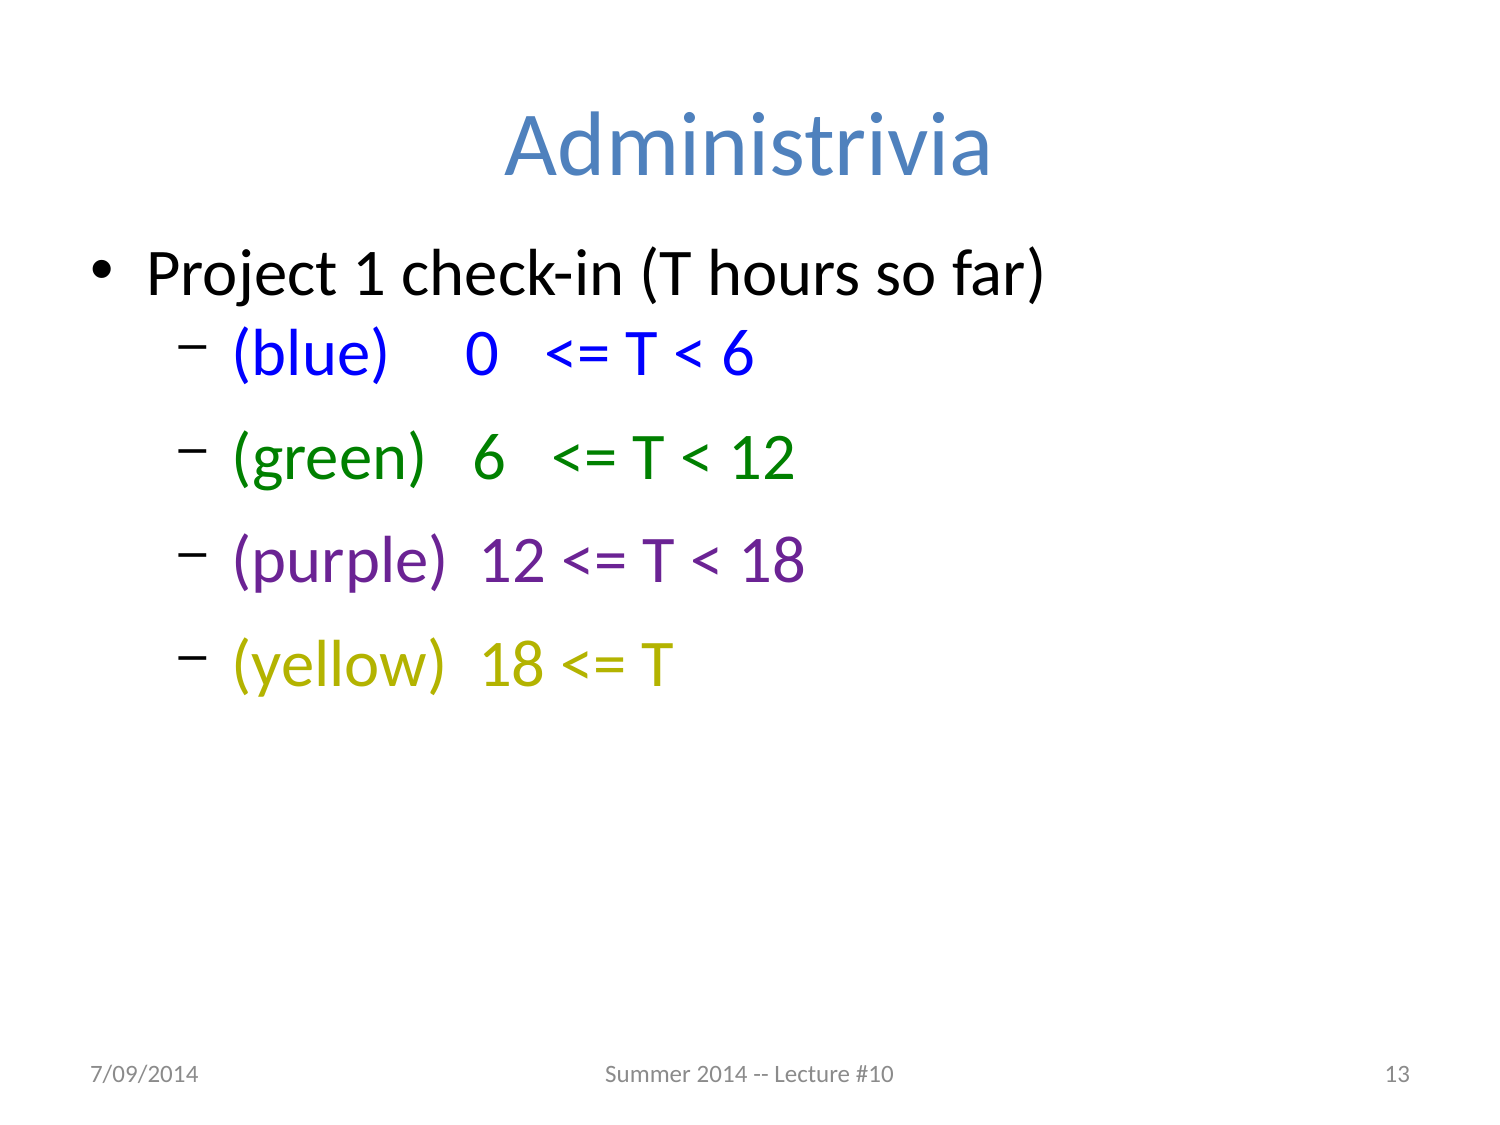

# Administrivia
Project 1 check-in (T hours so far)
(blue) 0 <= T < 6
(green) 6 <= T < 12
(purple) 12 <= T < 18
(yellow) 18 <= T
7/09/2014
Summer 2014 -- Lecture #10